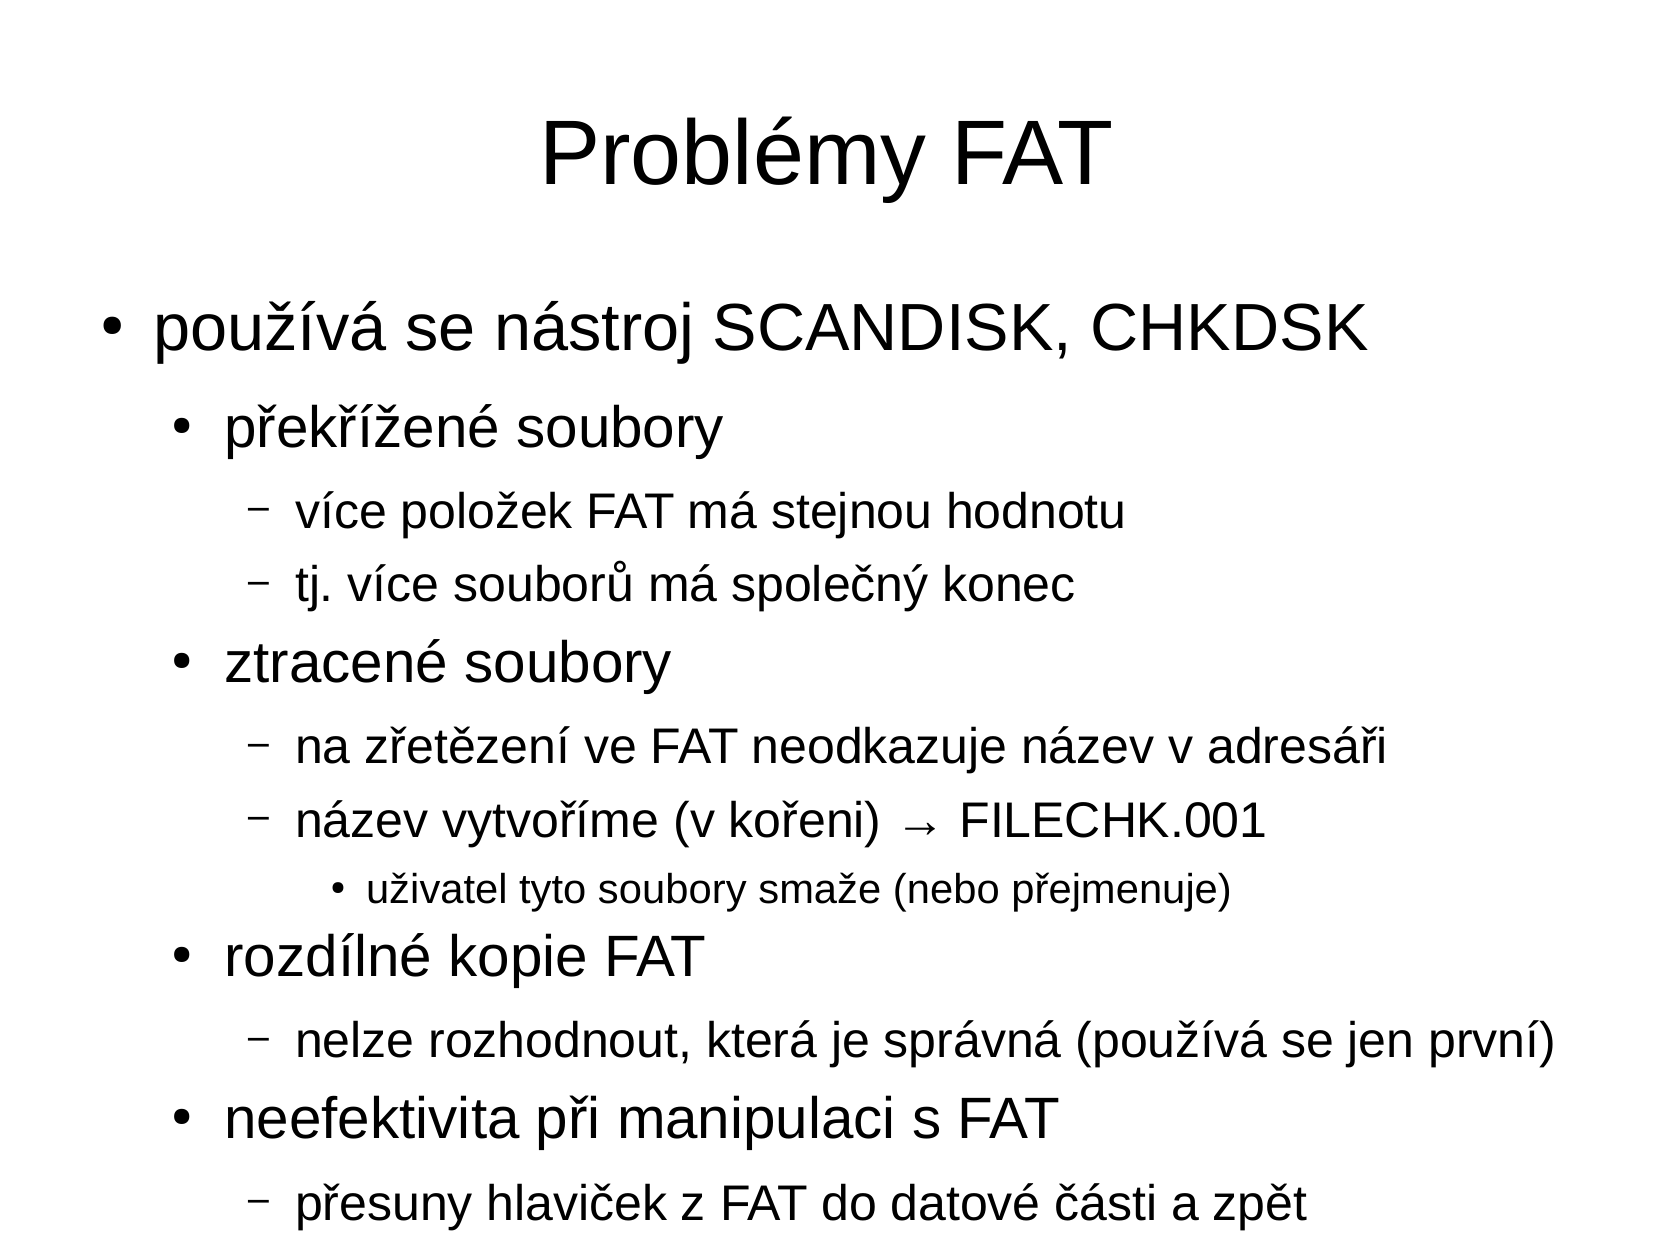

# Problémy FAT
používá se nástroj SCANDISK, CHKDSK
překřížené soubory
více položek FAT má stejnou hodnotu
tj. více souborů má společný konec
ztracené soubory
na zřetězení ve FAT neodkazuje název v adresáři
název vytvoříme (v kořeni) → FILECHK.001
uživatel tyto soubory smaže (nebo přejmenuje)
rozdílné kopie FAT
nelze rozhodnout, která je správná (používá se jen první)
neefektivita při manipulaci s FAT
přesuny hlaviček z FAT do datové části a zpět